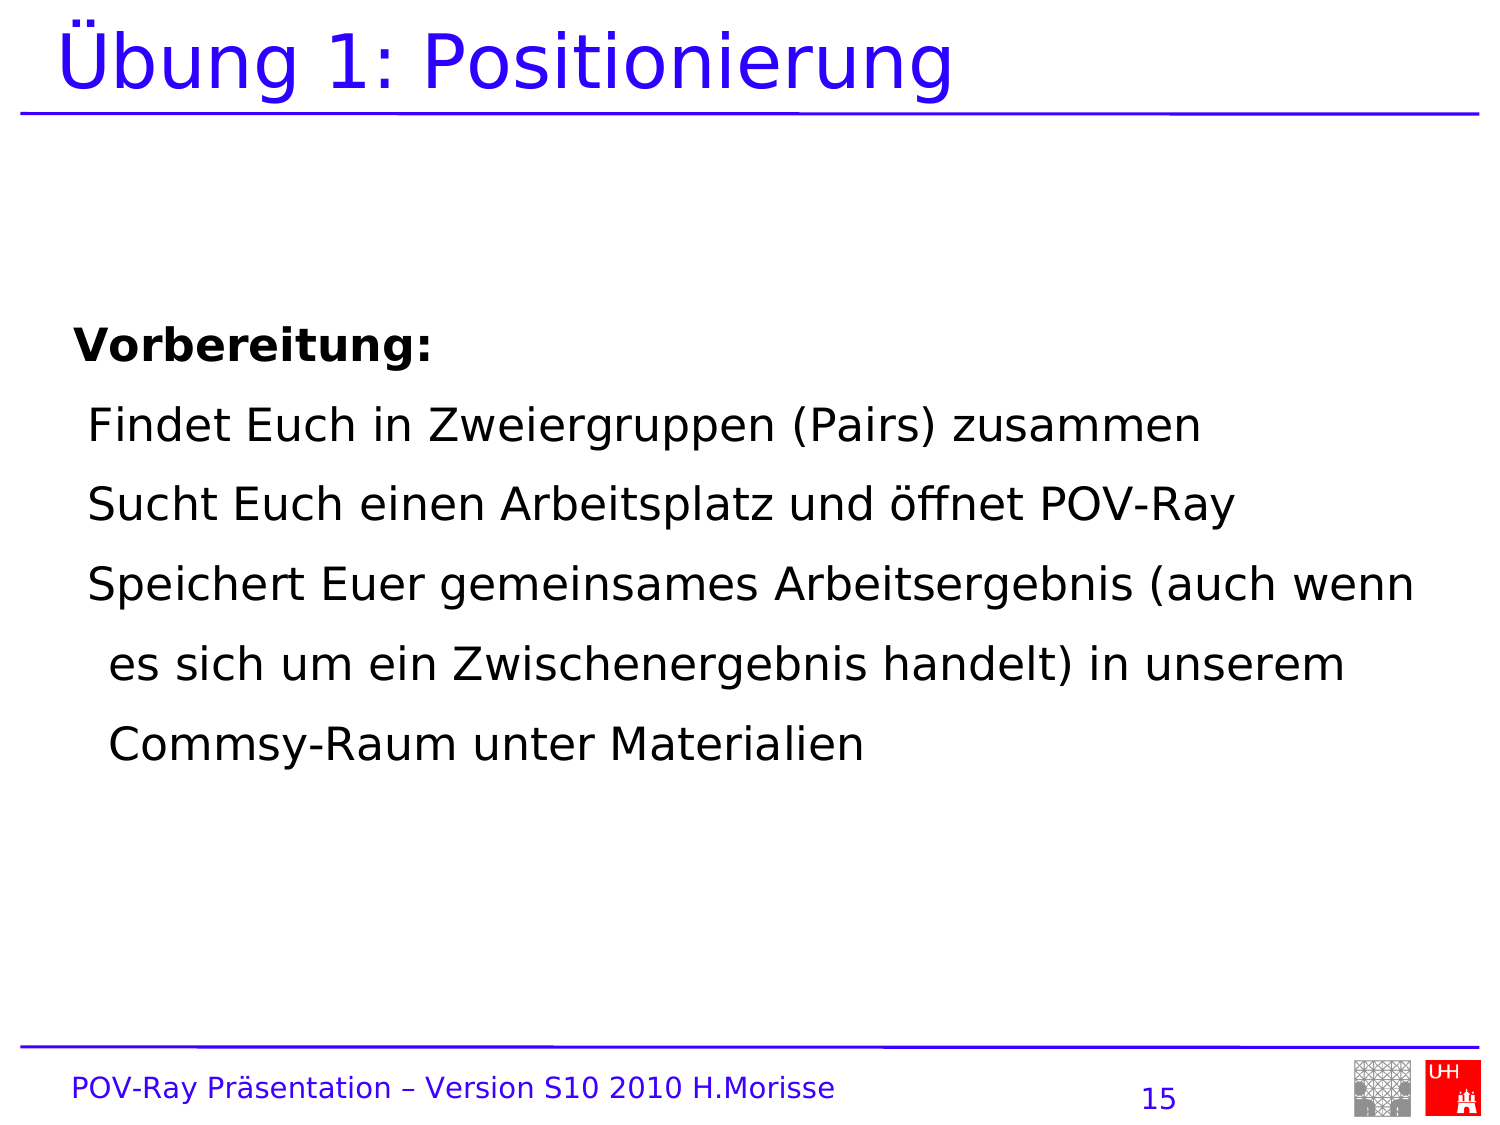

# Übung 1: Positionierung
Vorbereitung:
 Findet Euch in Zweiergruppen (Pairs) zusammen
 Sucht Euch einen Arbeitsplatz und öffnet POV-Ray
 Speichert Euer gemeinsames Arbeitsergebnis (auch wenn
 es sich um ein Zwischenergebnis handelt) in unserem
 Commsy-Raum unter Materialien